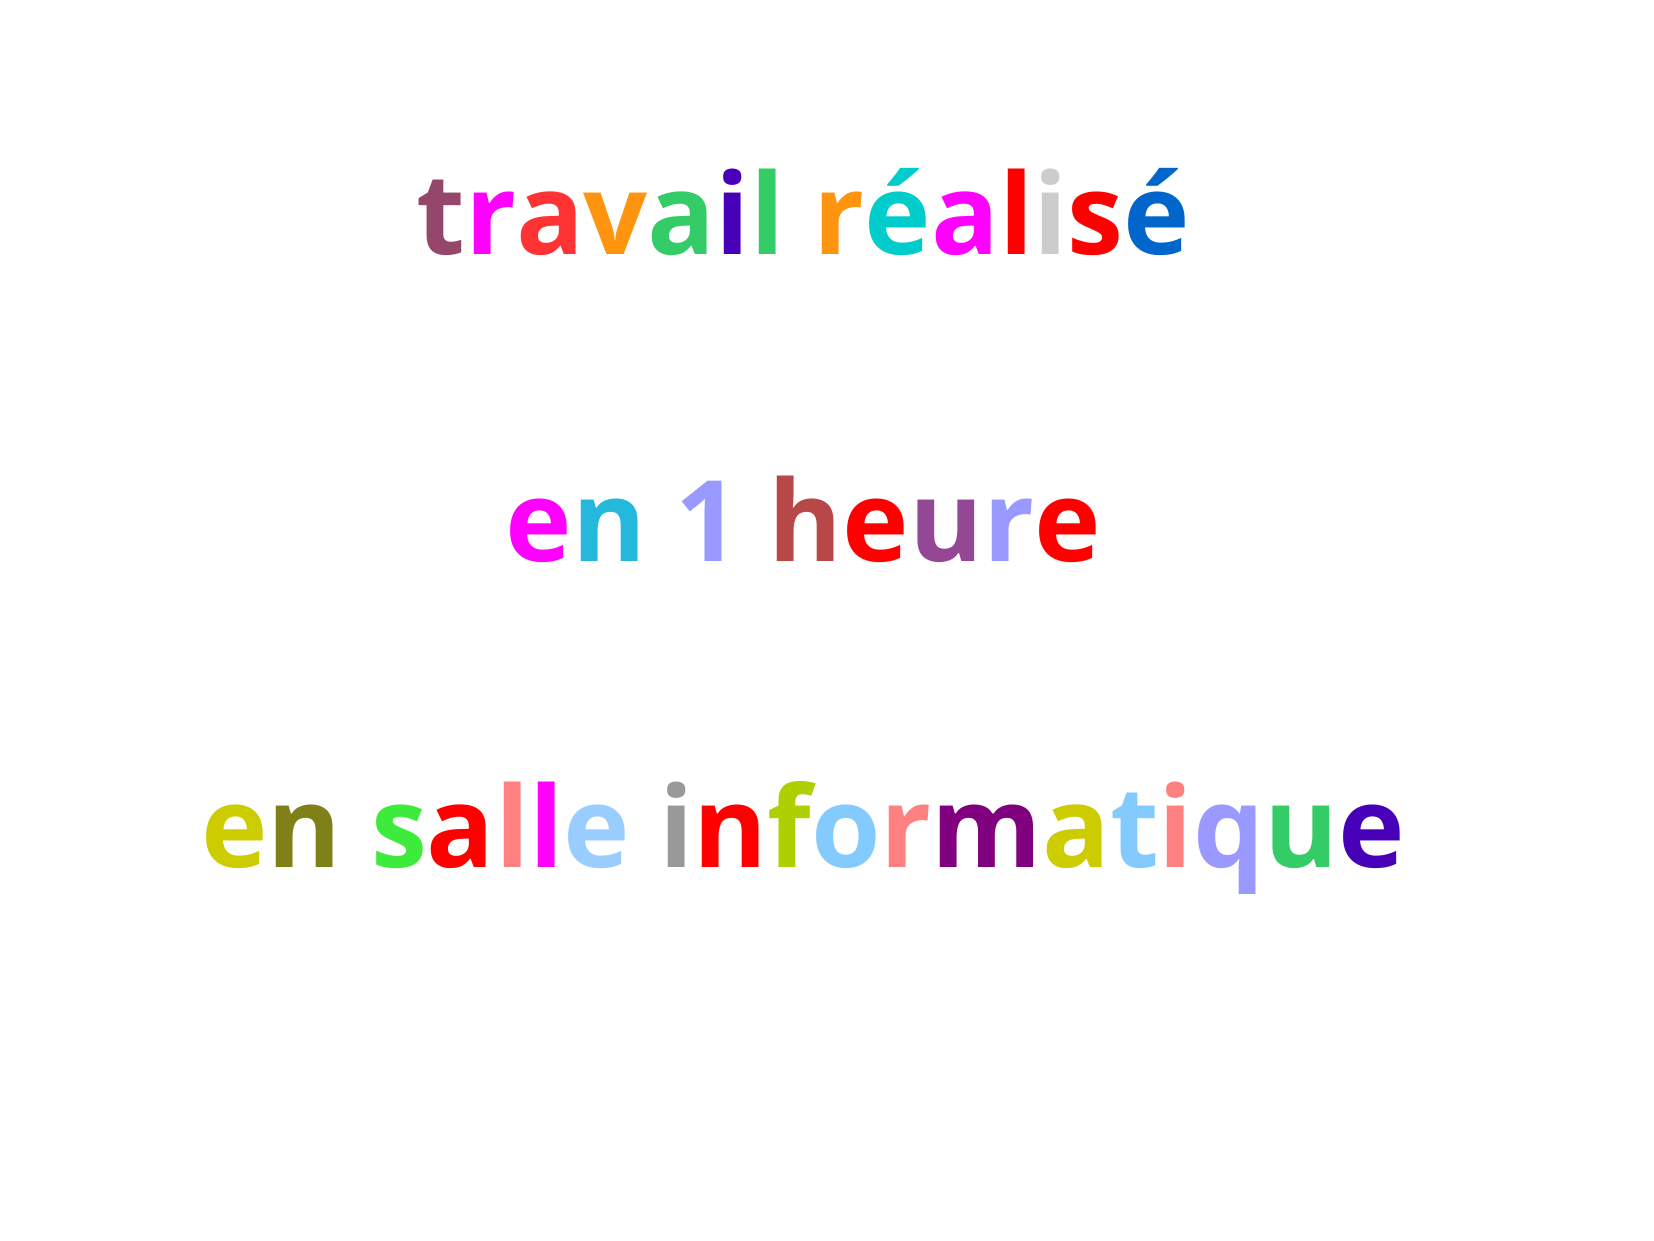

# travail réalisé en 1 heure en salle informatique